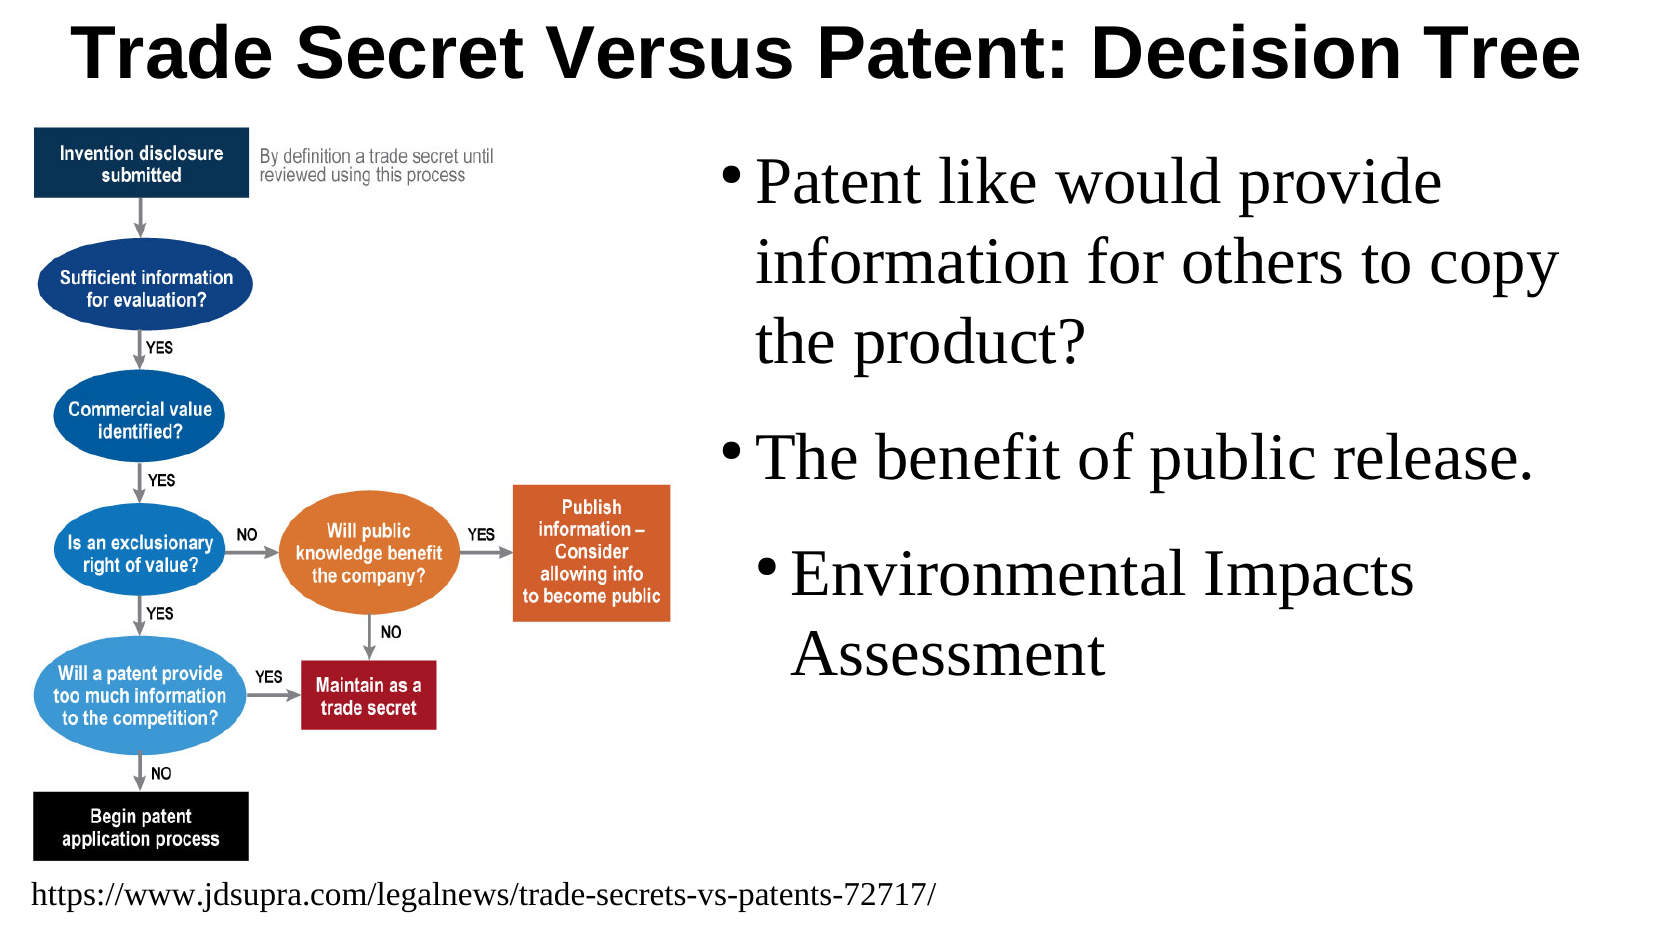

# Trade Secret Versus Patent: Decision Tree
Patent like would provide information for others to copy the product?
The benefit of public release.
Environmental Impacts Assessment
https://www.jdsupra.com/legalnews/trade-secrets-vs-patents-72717/